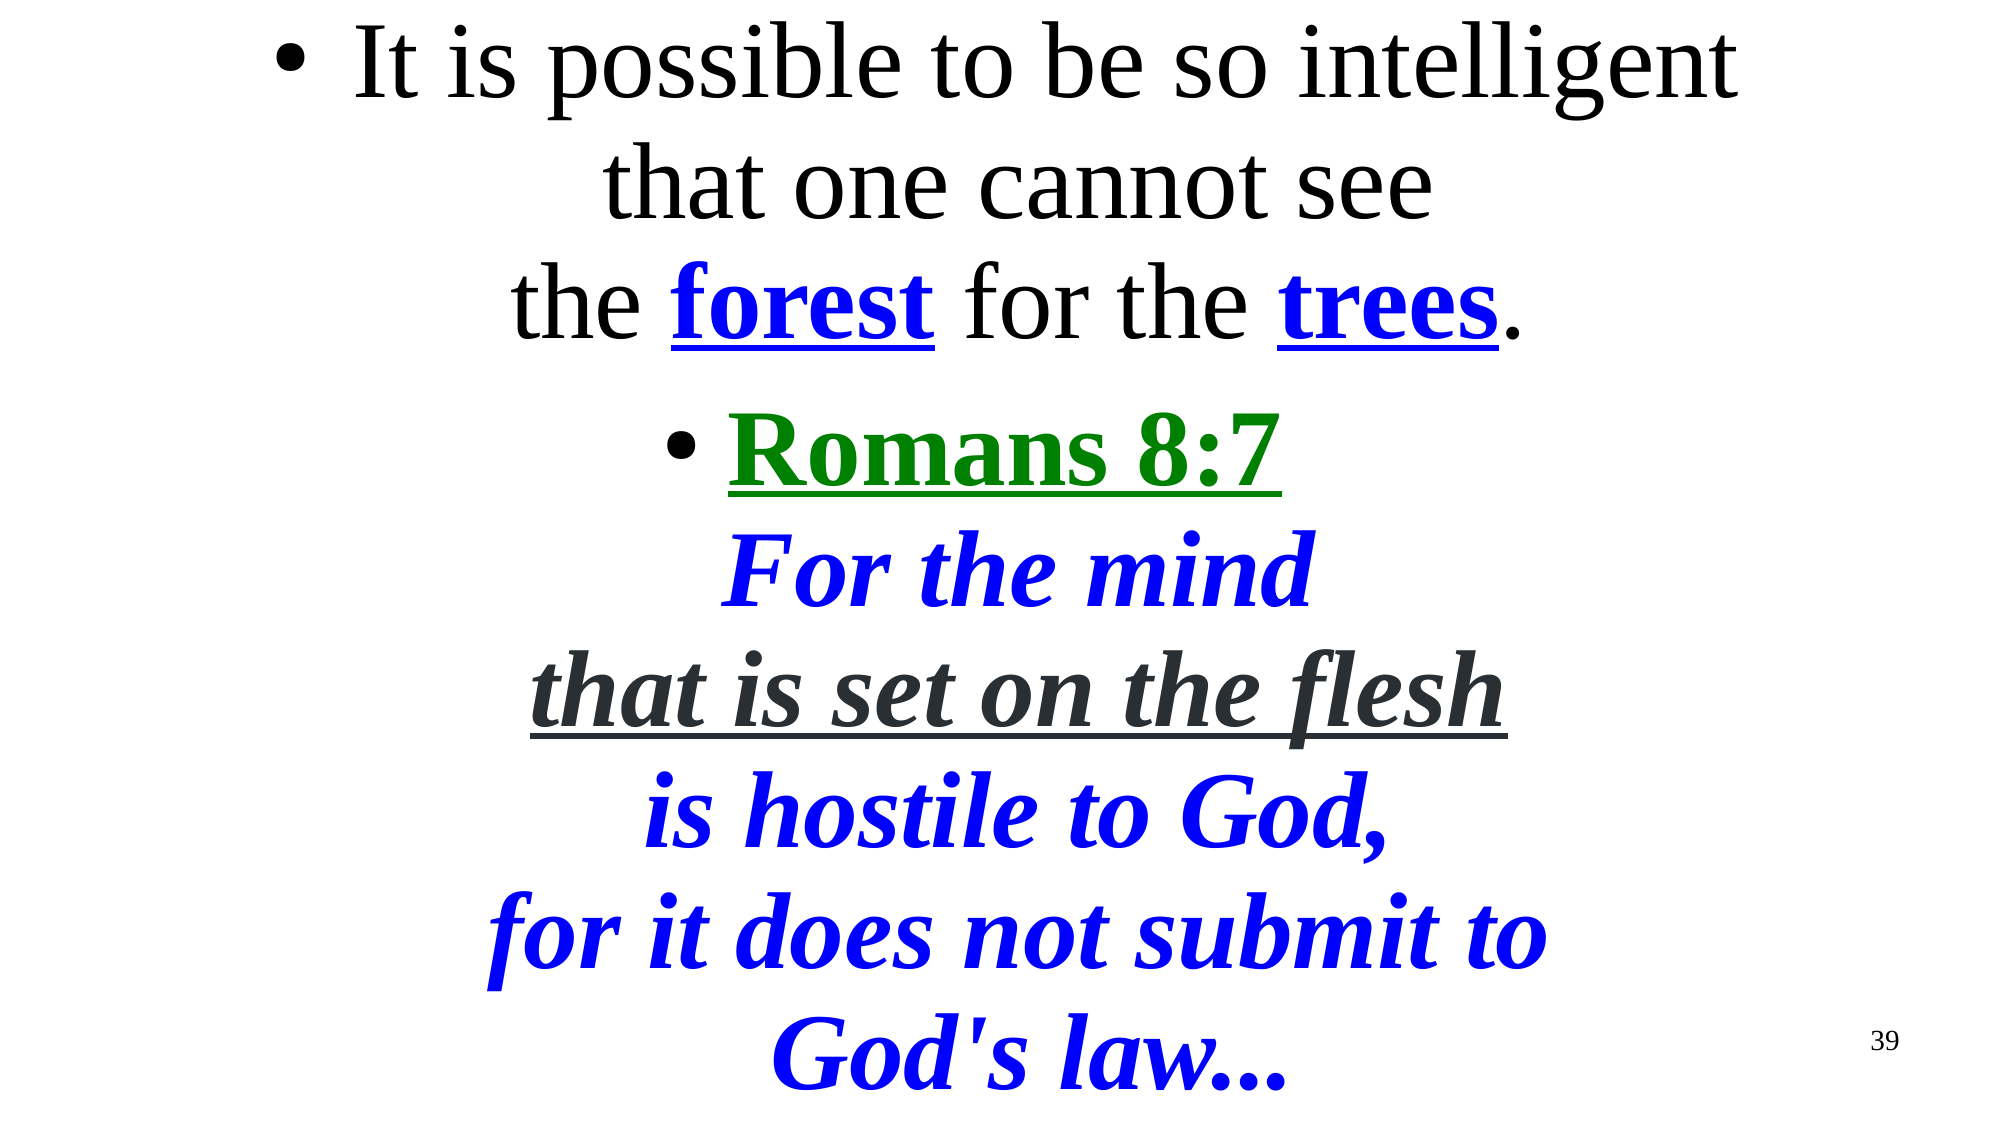

# It is possible to be so intelligent that one cannot see the forest for the trees.
Romans 8:7 
For the mind
that is set on the flesh
is hostile to God,
for it does not submit to
God's law...
39